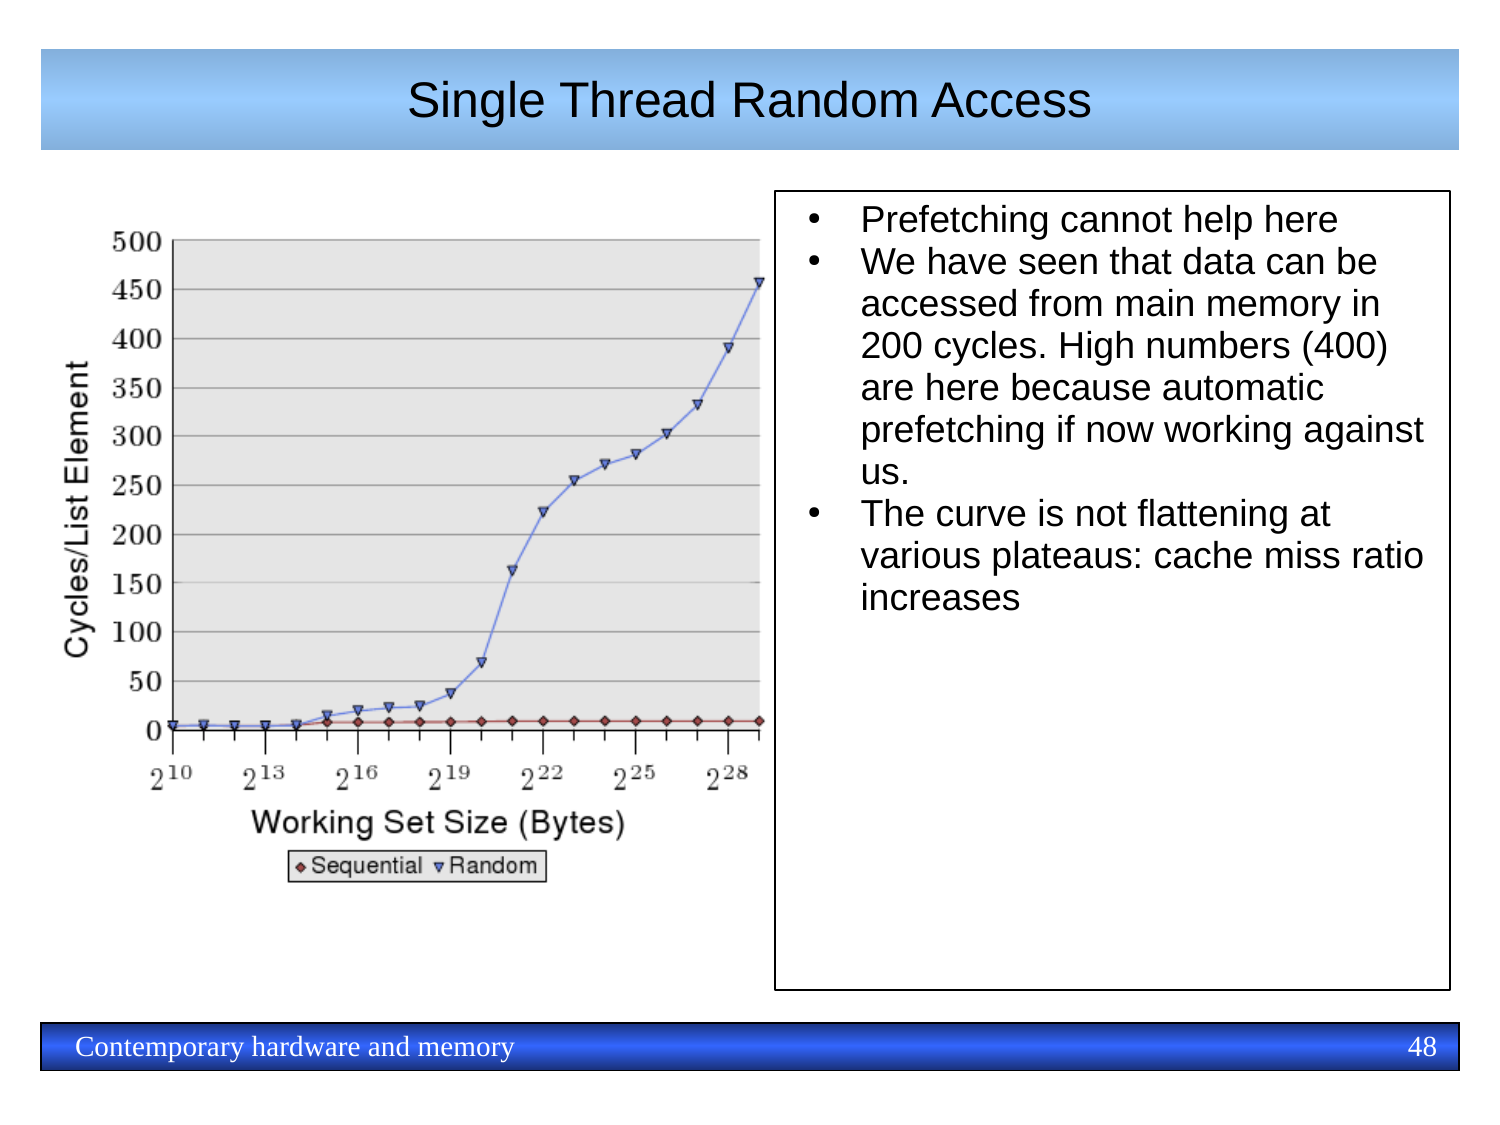

# Single Thread Random Access
Prefetching cannot help here
We have seen that data can be accessed from main memory in 200 cycles. High numbers (400) are here because automatic prefetching if now working against us.
The curve is not flattening at various plateaus: cache miss ratio increases
Contemporary hardware and memory
48